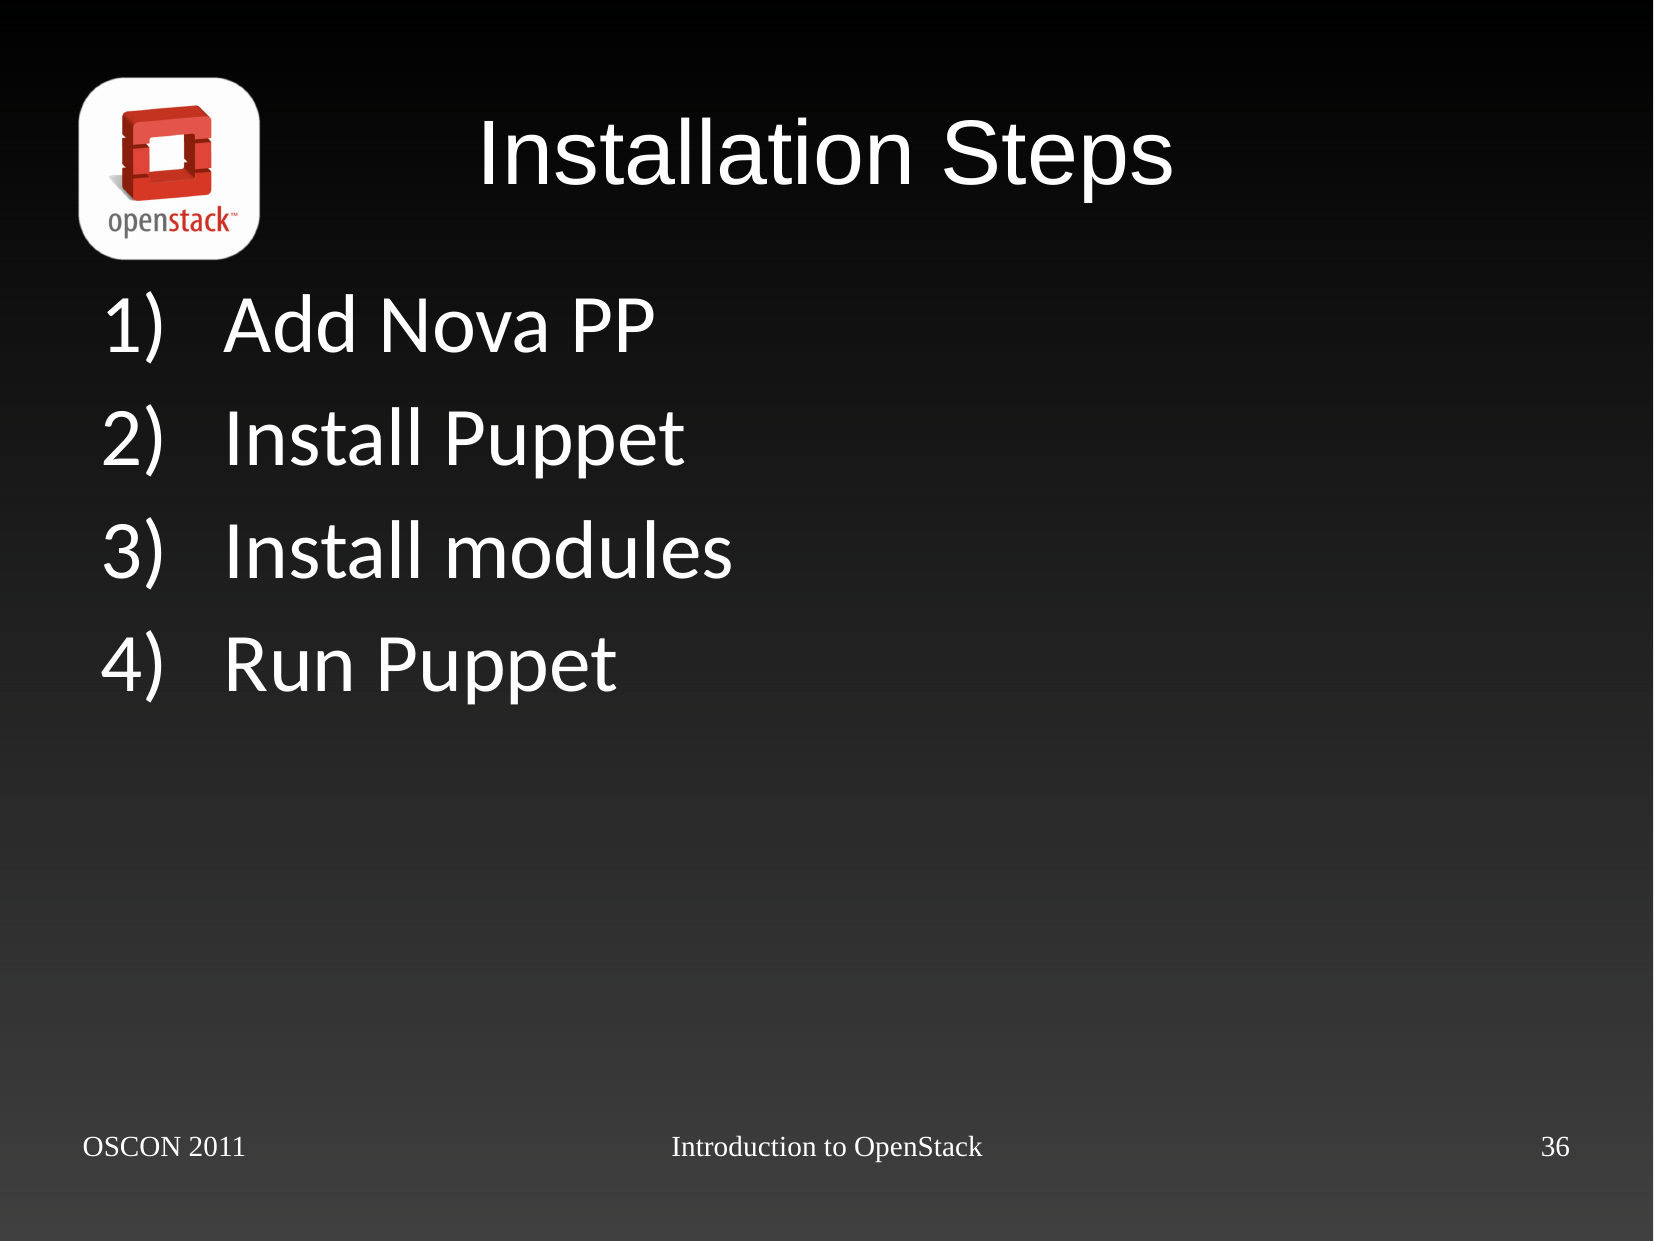

# Installation Steps
 Add Nova PP
 Install Puppet
 Install modules
 Run Puppet
OSCON 2011
Introduction to OpenStack
36